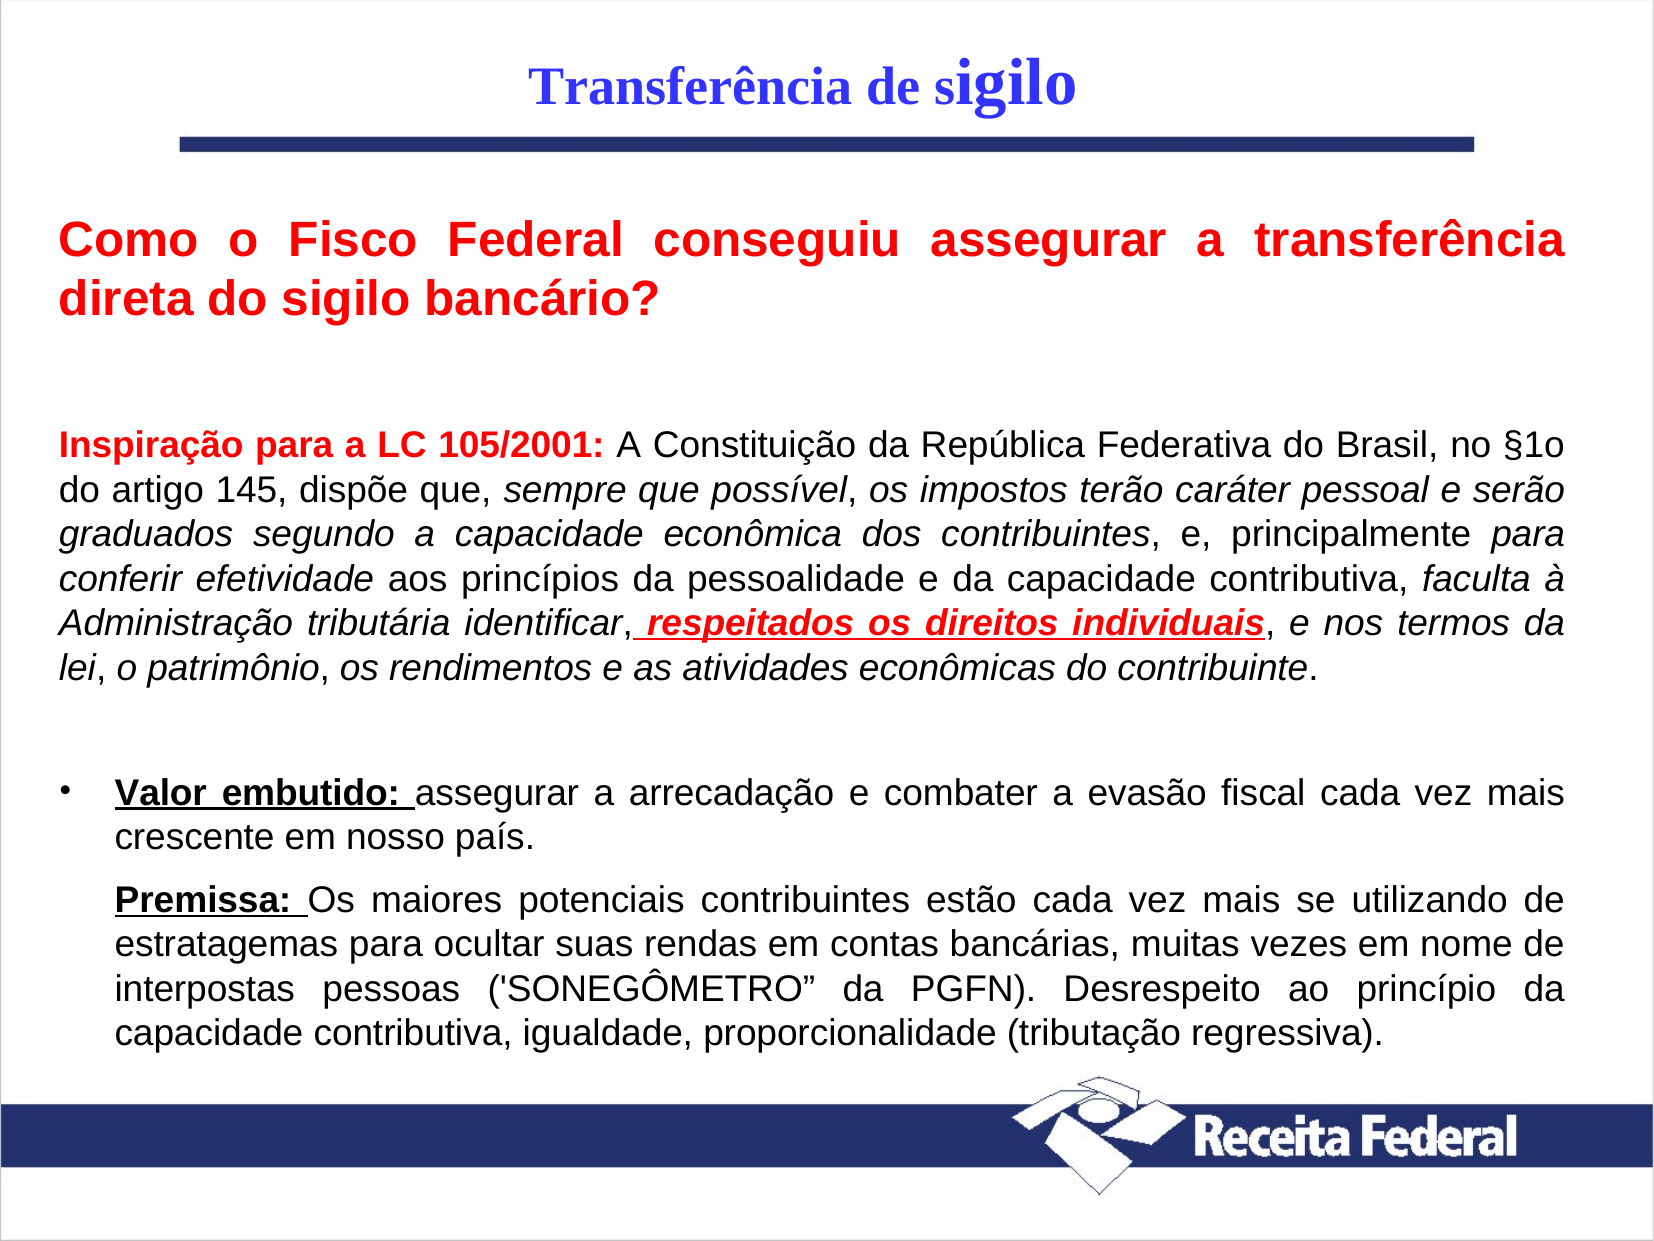

# Transferência de sigilo
Como o Fisco Federal conseguiu assegurar a transferência direta do sigilo bancário?
Inspiração para a LC 105/2001: A Constituição da República Federativa do Brasil, no §1o do artigo 145, dispõe que, sempre que possível, os impostos terão caráter pessoal e serão graduados segundo a capacidade econômica dos contribuintes, e, principalmente para conferir efetividade aos princípios da pessoalidade e da capacidade contributiva, faculta à Administração tributária identificar, respeitados os direitos individuais, e nos termos da lei, o patrimônio, os rendimentos e as atividades econômicas do contribuinte.
Valor embutido: assegurar a arrecadação e combater a evasão fiscal cada vez mais crescente em nosso país.
Premissa: Os maiores potenciais contribuintes estão cada vez mais se utilizando de estratagemas para ocultar suas rendas em contas bancárias, muitas vezes em nome de interpostas pessoas ('SONEGÔMETRO” da PGFN). Desrespeito ao princípio da capacidade contributiva, igualdade, proporcionalidade (tributação regressiva).